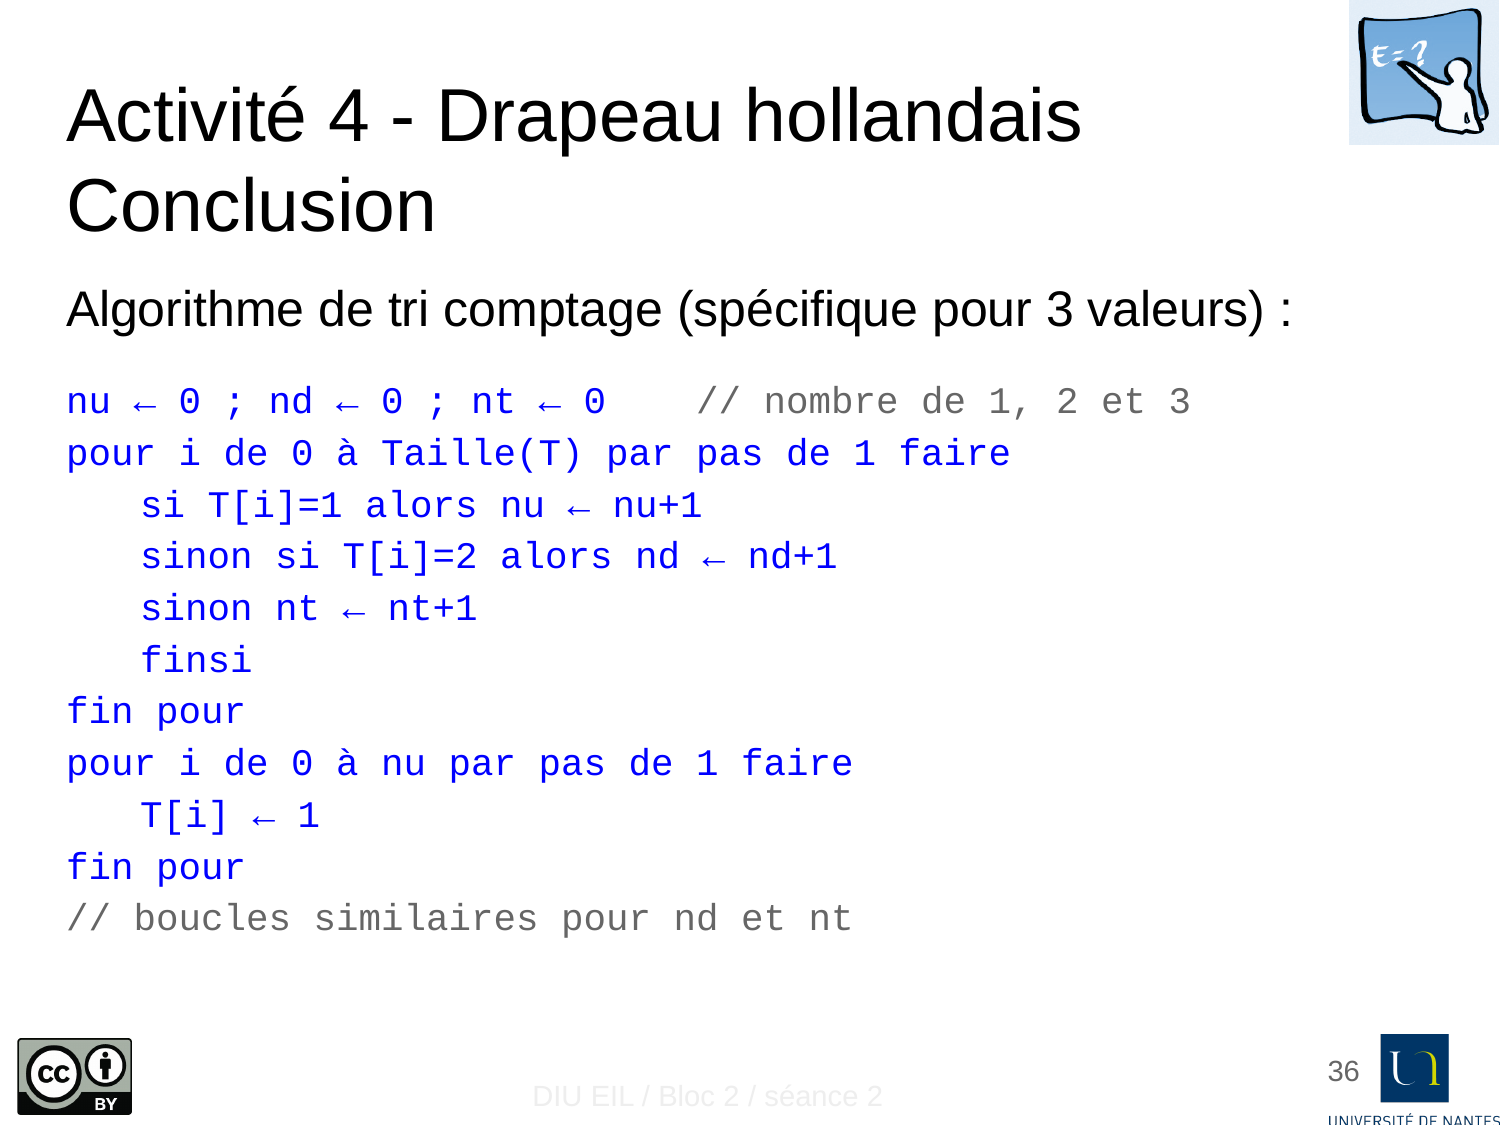

# Activité 4 - Drapeau hollandais Conclusion
Algorithme de tri comptage (spécifique pour 3 valeurs) :
nu ← 0 ; nd ← 0 ; nt ← 0 // nombre de 1, 2 et 3
pour i de 0 à Taille(T) par pas de 1 faire
	si T[i]=1 alors nu ← nu+1
	sinon si T[i]=2 alors nd ← nd+1
	sinon nt ← nt+1
	finsi
fin pour
pour i de 0 à nu par pas de 1 faire
	T[i] ← 1
fin pour
// boucles similaires pour nd et nt